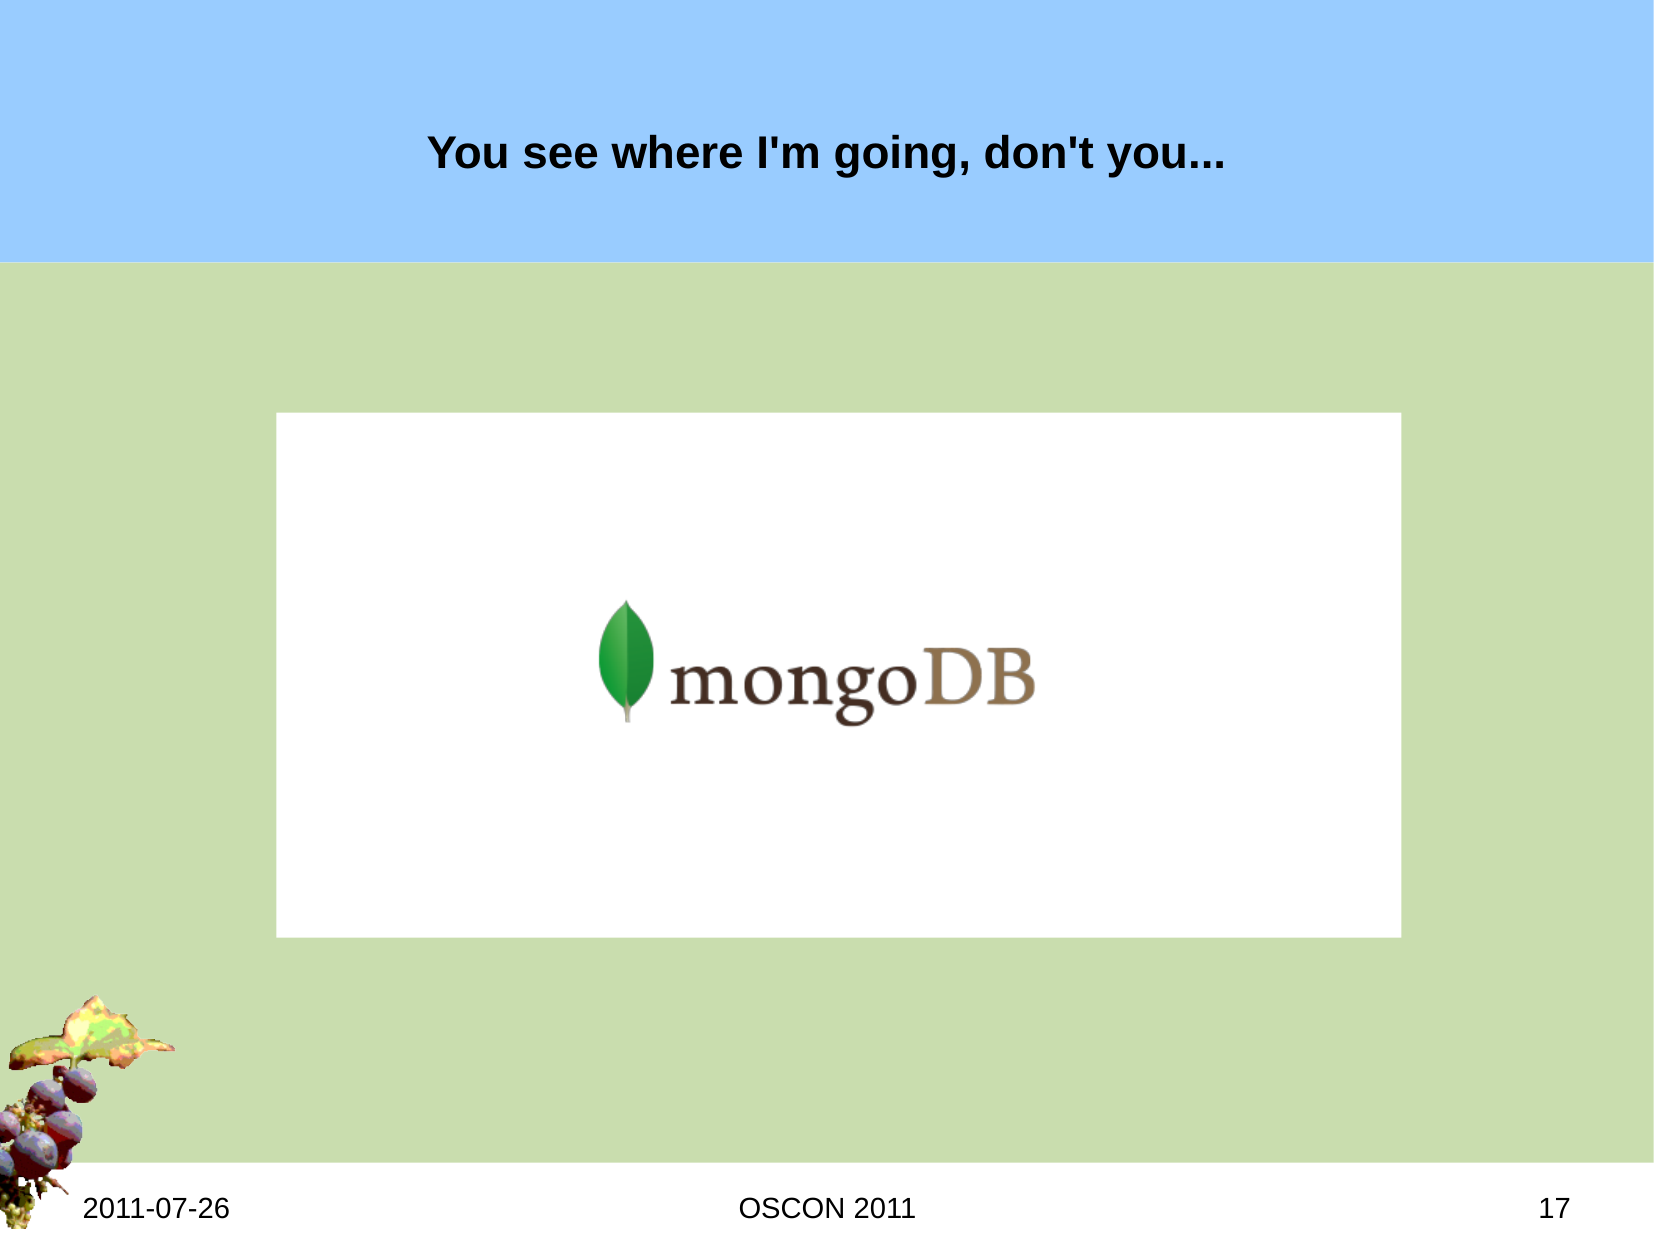

# You see where I'm going, don't you...
2011-07-26
OSCON 2011
17